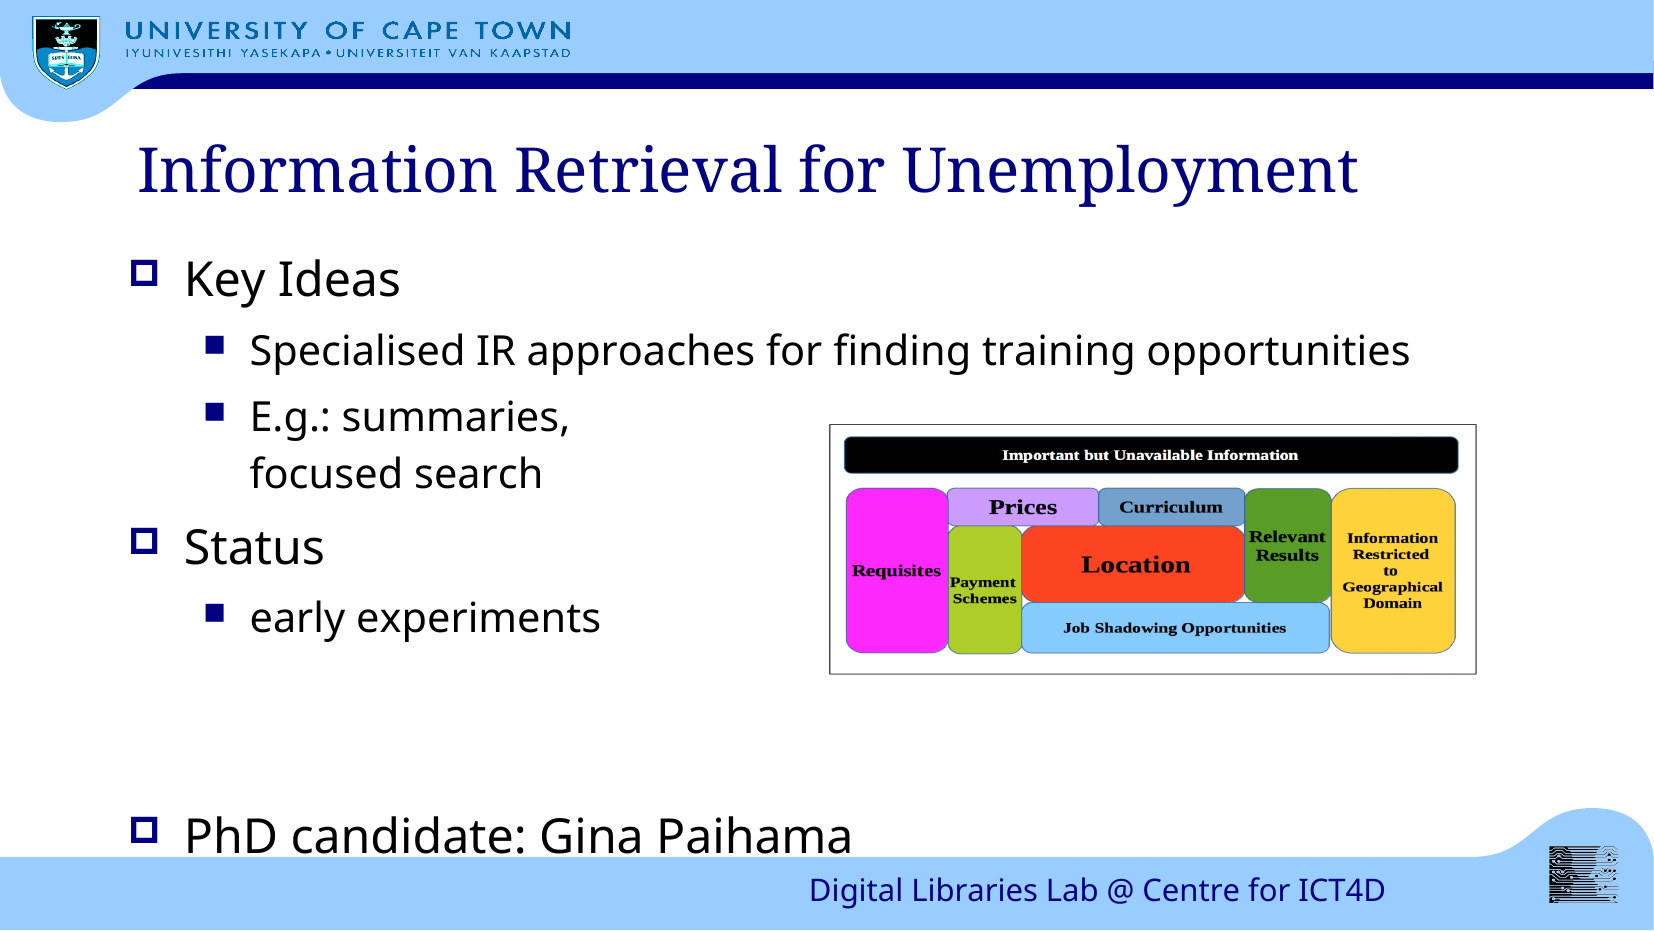

# Information Retrieval for Unemployment
Key Ideas
Specialised IR approaches for finding training opportunities
E.g.: summaries,
focused search
Status
early experiments
PhD candidate: Gina Paihama